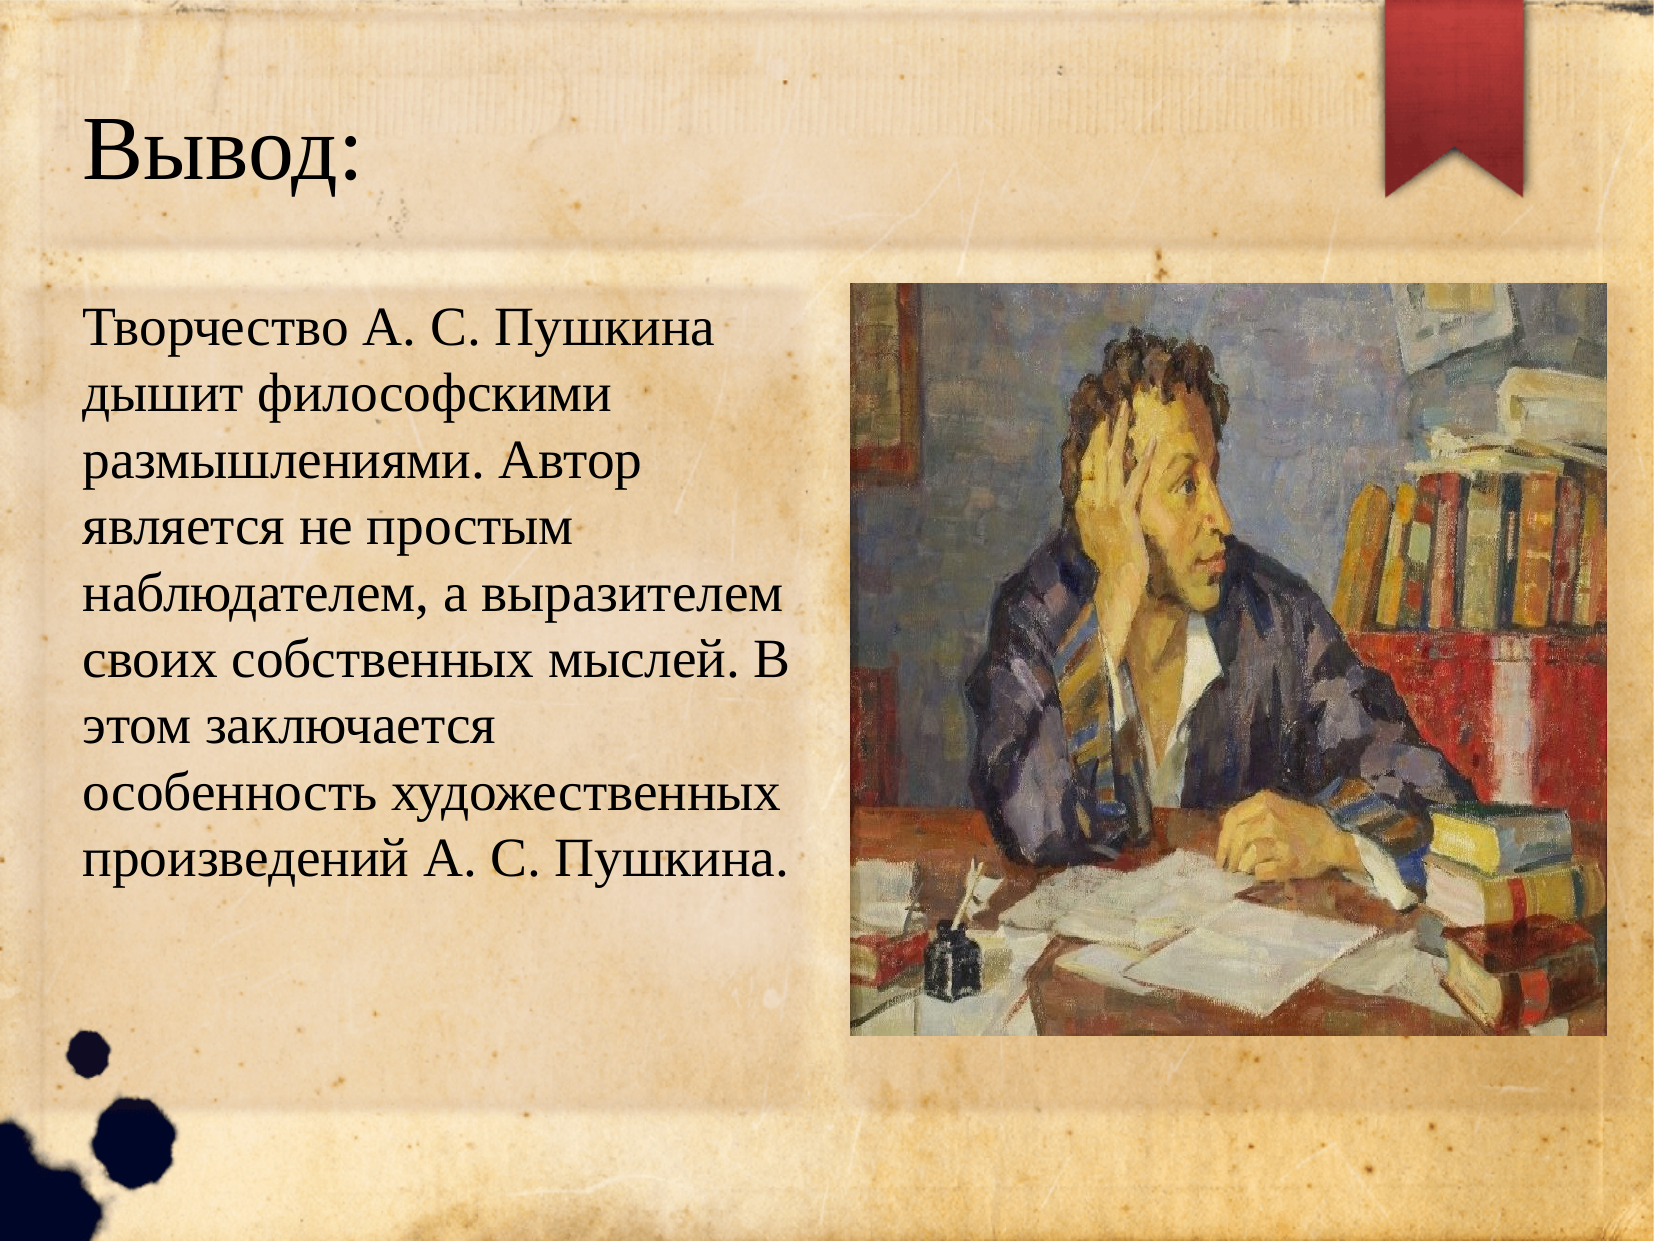

# Вывод:
Творчество А. С. Пушкина дышит философскими размышлениями. Автор является не простым наблюдателем, а выразителем своих собственных мыслей. В этом заключается особенность художественных произведений А. С. Пушкина.